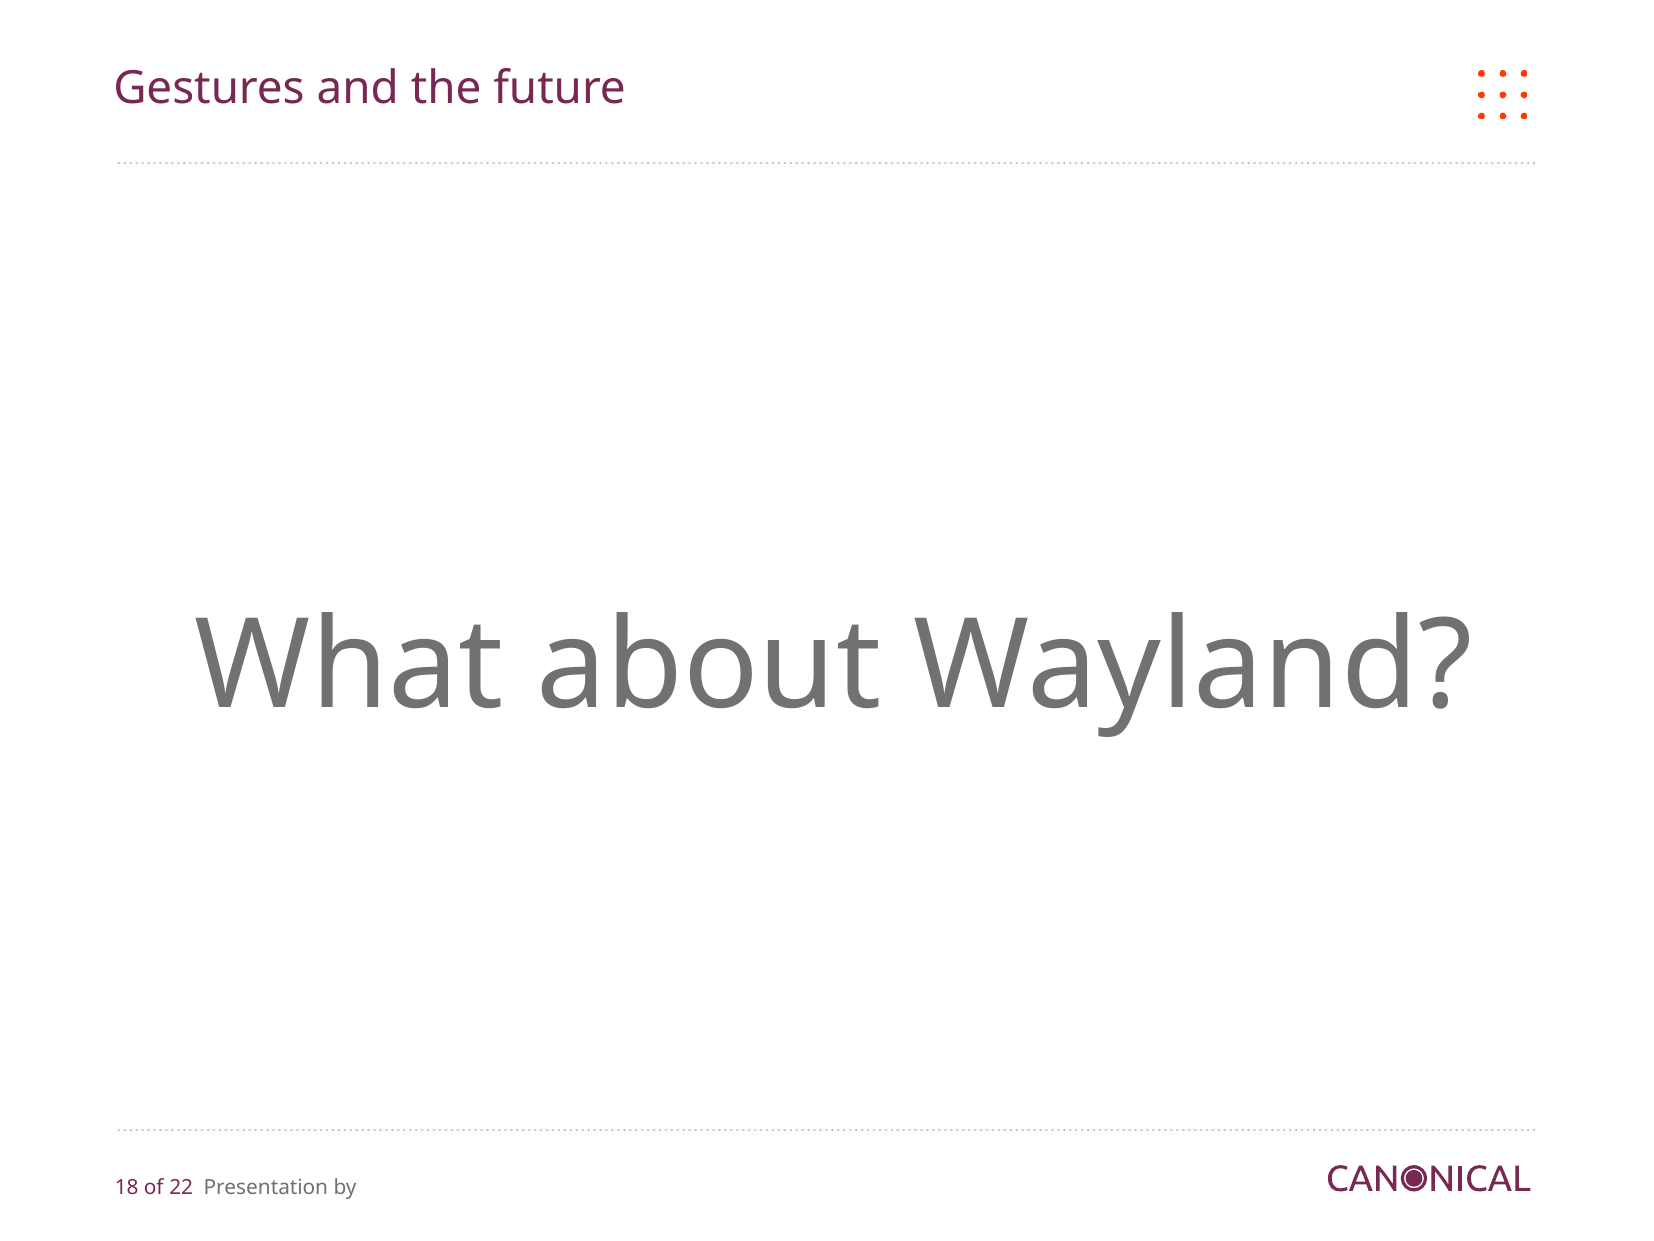

# Gestures and the future
What about Wayland?